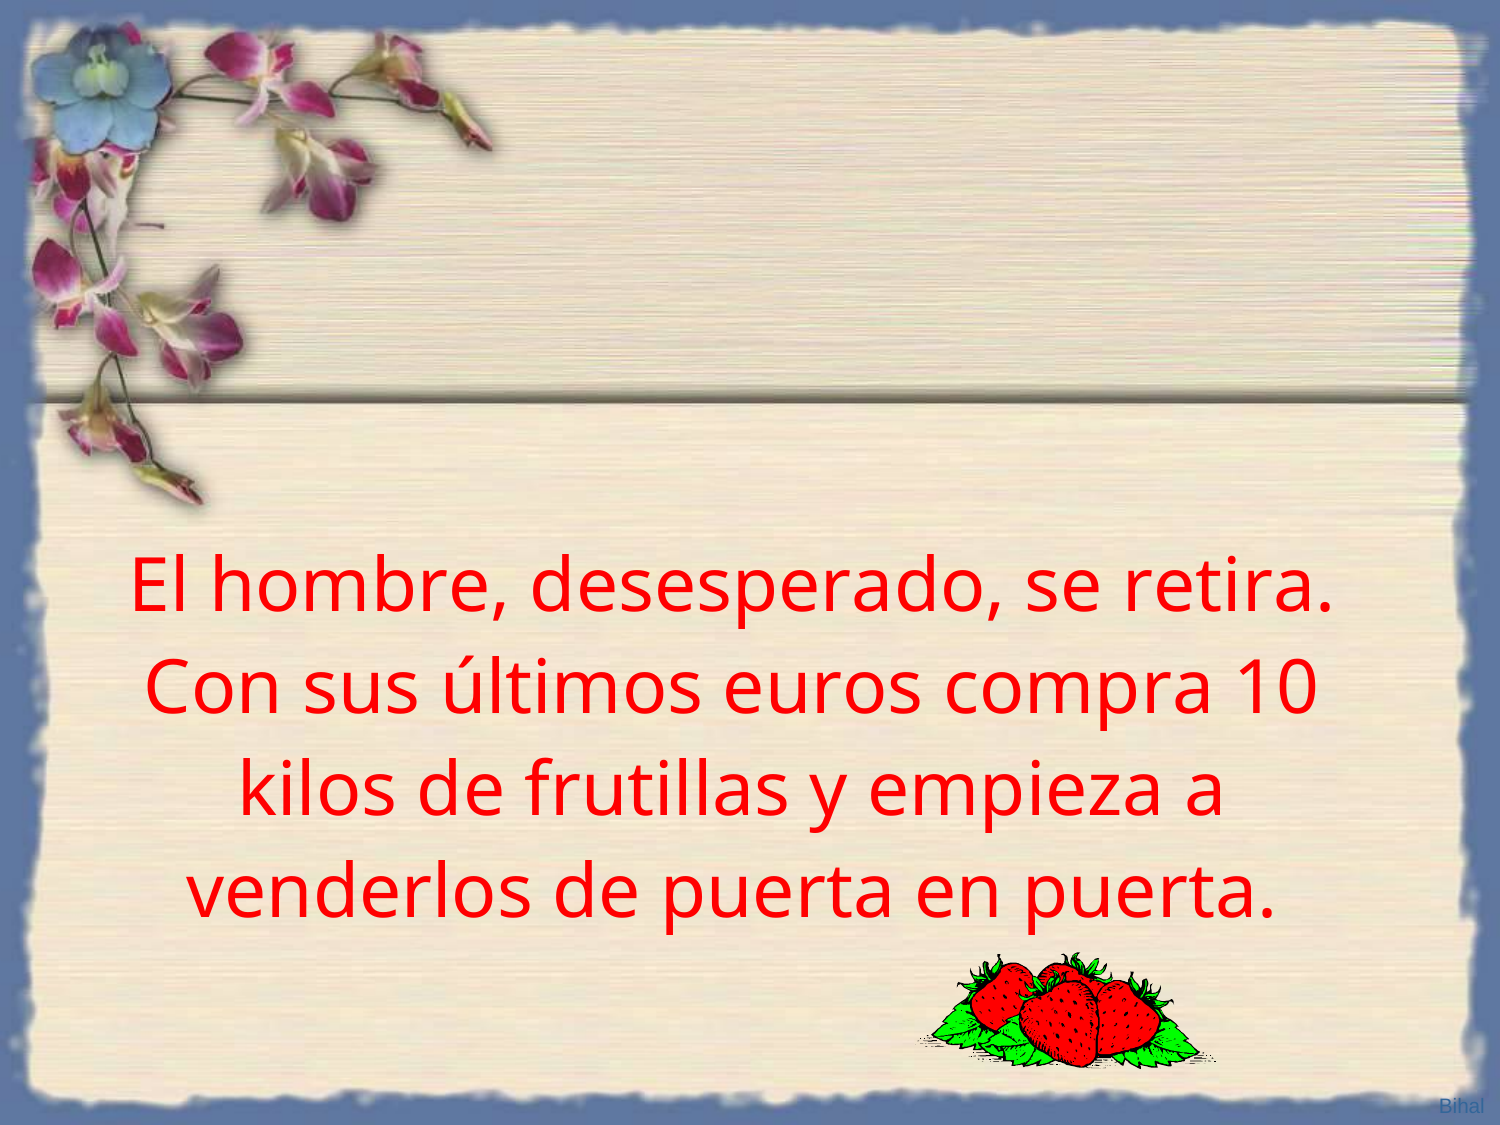

# El hombre, desesperado, se retira. Con sus últimos euros compra 10 kilos de frutillas y empieza a venderlos de puerta en puerta.
Bihal